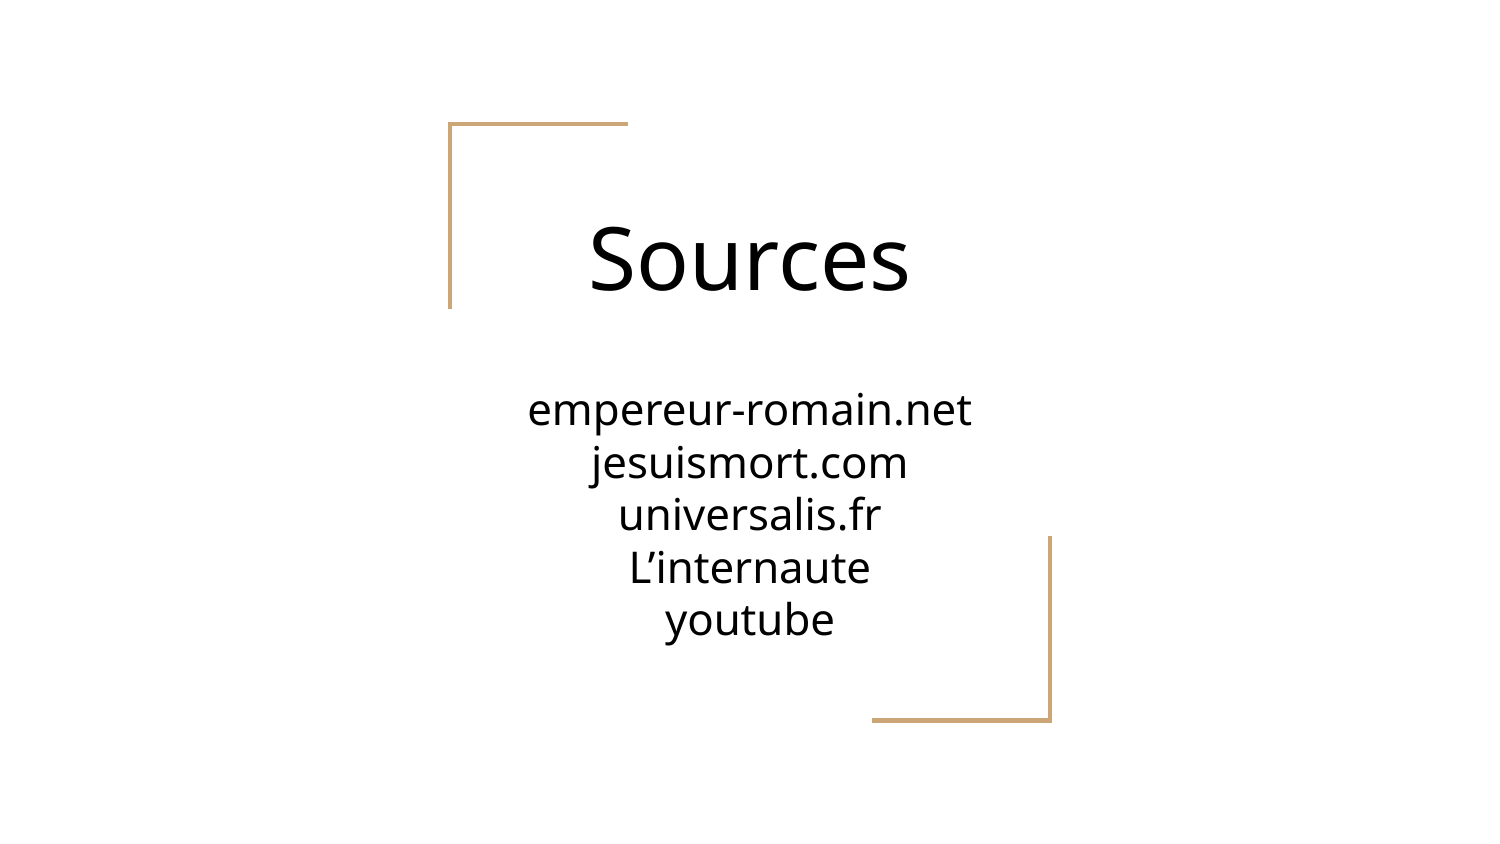

# Sources
empereur-romain.net
jesuismort.com
universalis.fr
L’internaute
youtube